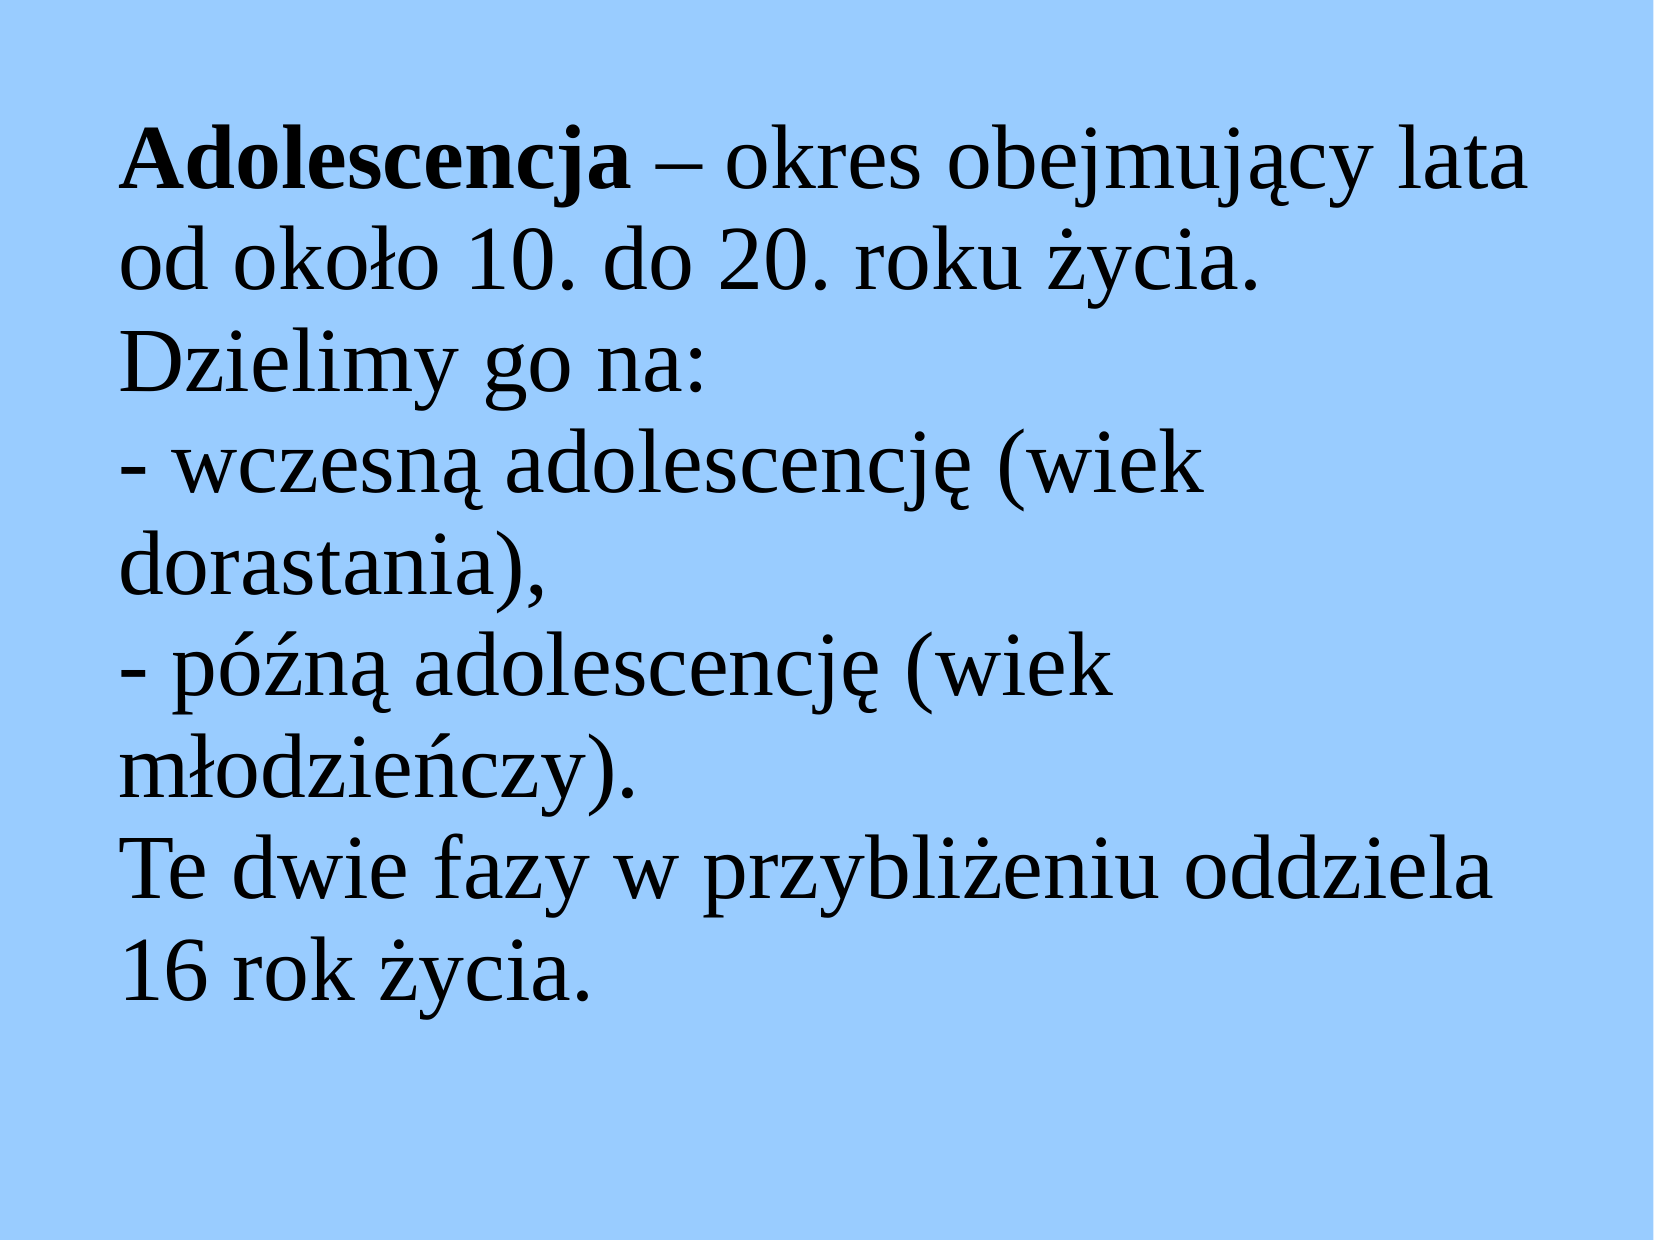

# Adolescencja – okres obejmujący lata od około 10. do 20. roku życia. Dzielimy go na: - wczesną adolescencję (wiek dorastania), - późną adolescencję (wiek młodzieńczy). Te dwie fazy w przybliżeniu oddziela 16 rok życia.